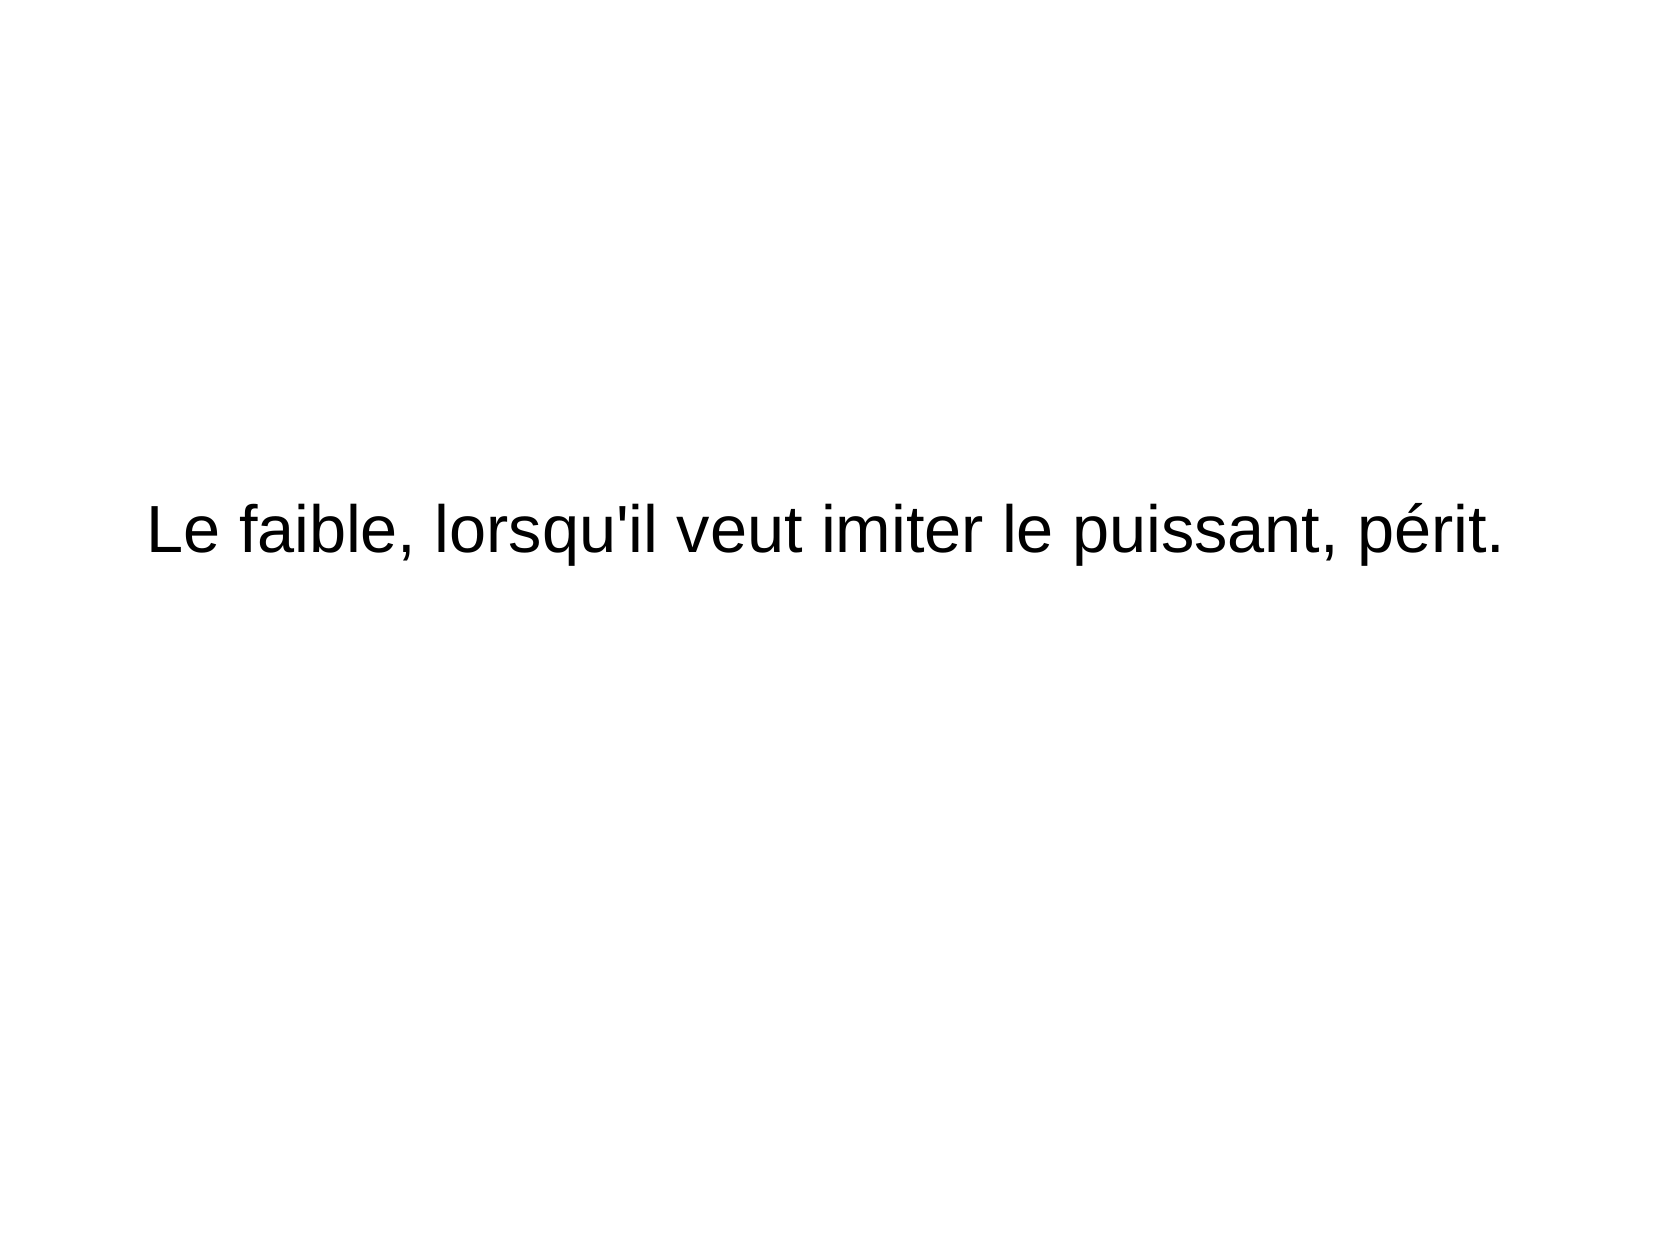

# Le faible, lorsqu'il veut imiter le puissant, périt.